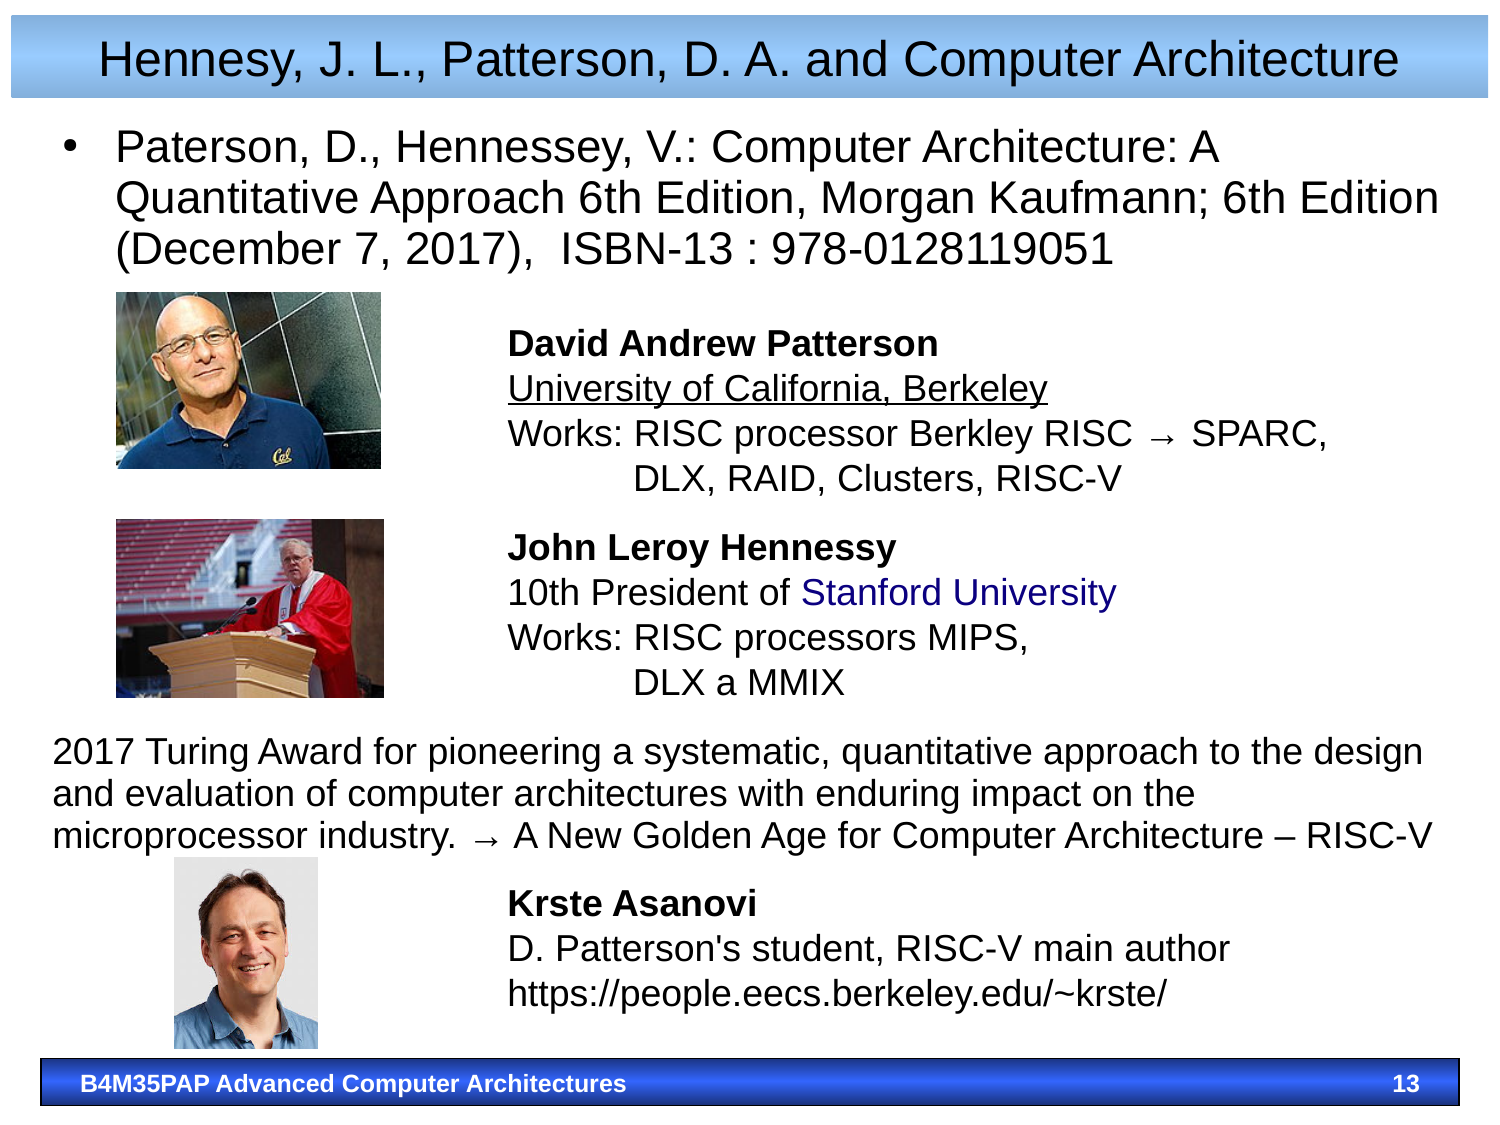

# Hennesy, J. L., Patterson, D. A. and Computer Architecture
Paterson, D., Hennessey, V.: Computer Architecture: A Quantitative Approach 6th Edition, Morgan Kaufmann; 6th Edition (December 7, 2017), ISBN-13 : 978-0128119051
David Andrew Patterson
University of California, Berkeley
Works: RISC processor Berkley RISC → SPARC,
 DLX, RAID, Clusters, RISC-V
John Leroy Hennessy
10th President of Stanford University
Works: RISC processors MIPS,
 DLX a MMIX
2017 Turing Award for pioneering a systematic, quantitative approach to the design and evaluation of computer architectures with enduring impact on the microprocessor industry. → A New Golden Age for Computer Architecture – RISC-V
Krste Asanovi
D. Patterson's student, RISC-V main author
https://people.eecs.berkeley.edu/~krste/